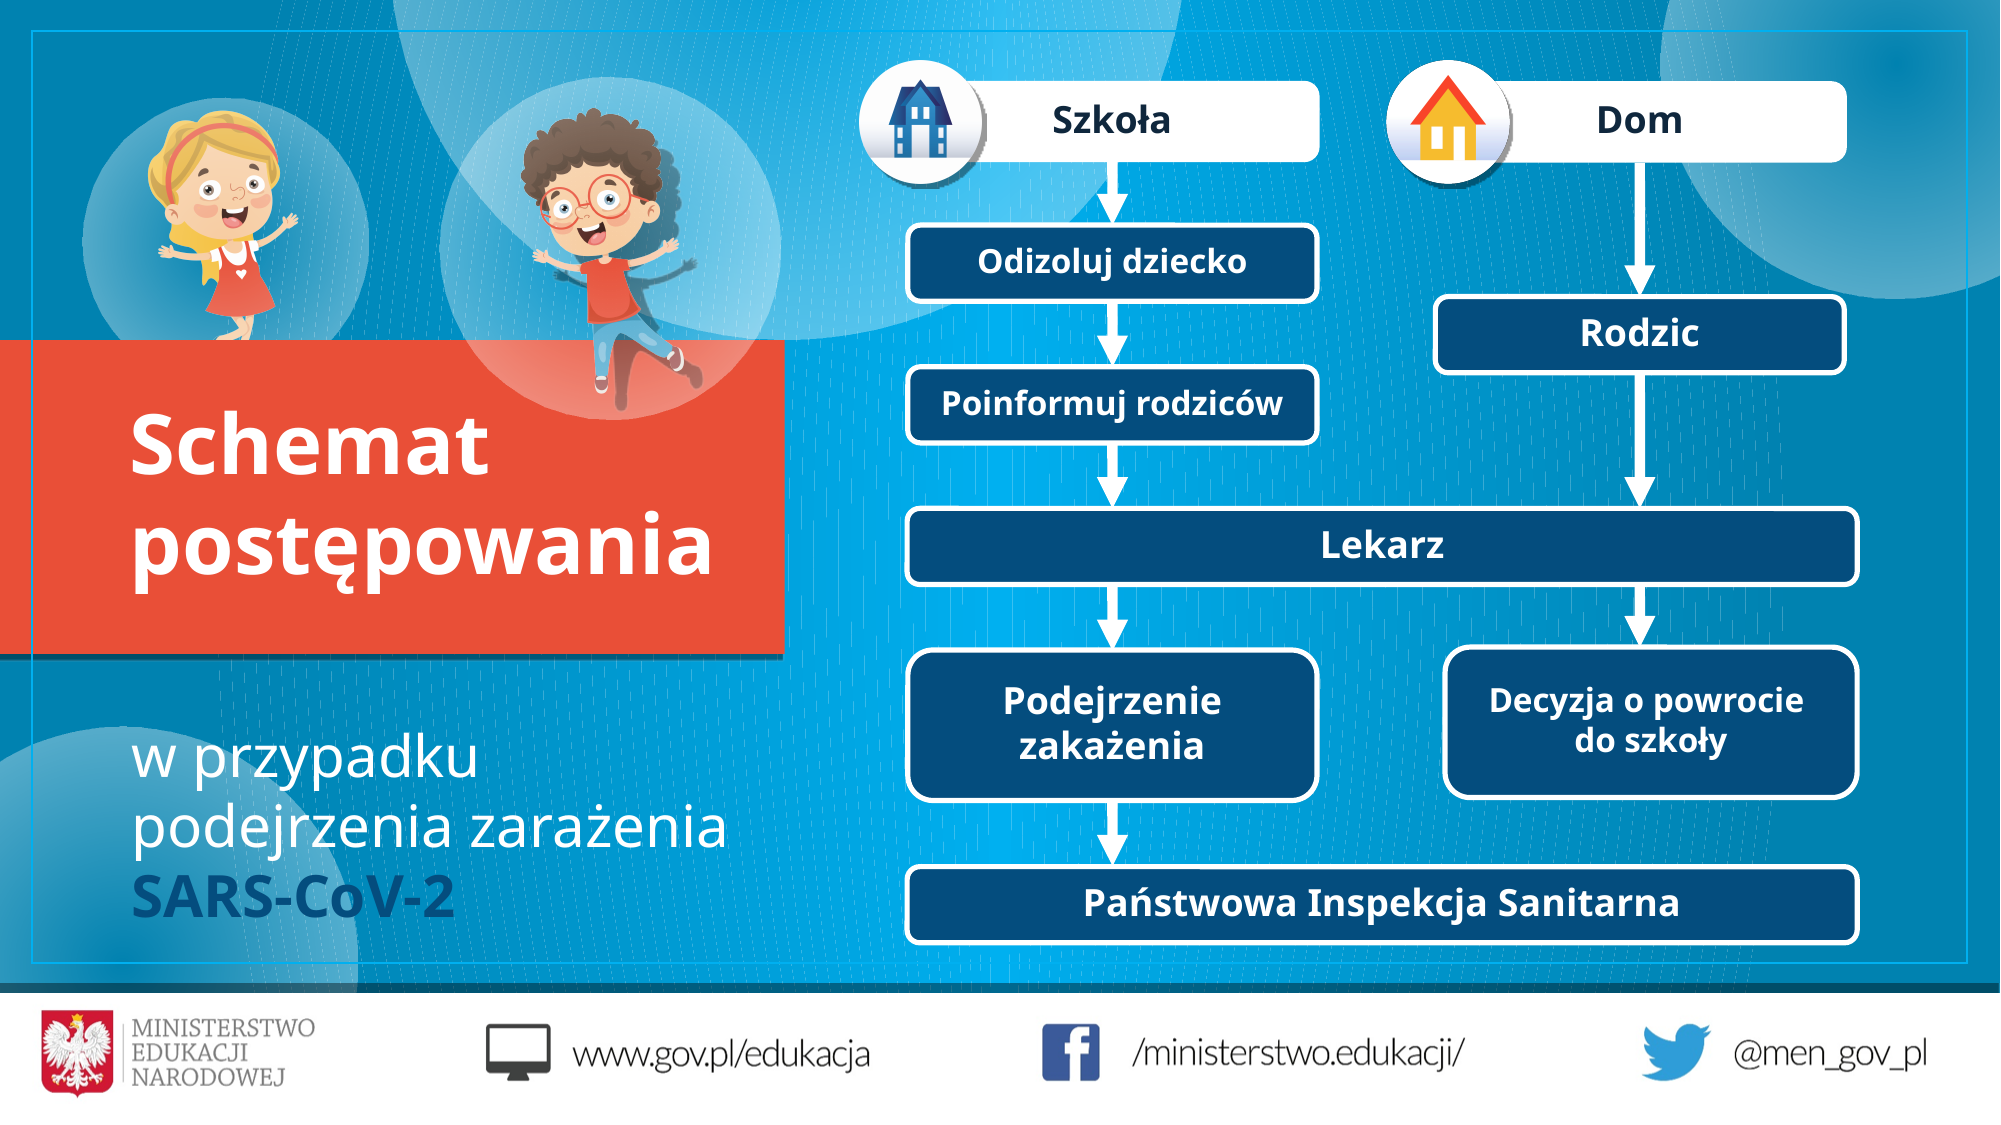

Szkoła
Dom
Odizoluj dziecko
Rodzic
Poinformuj rodziców
Lekarz
Decyzja o powrocie
do szkoły
Podejrzenie zakażenia
Państwowa Inspekcja Sanitarna
Schemat
postępowania
w przypadku podejrzenia zarażenia SARS-CoV-2